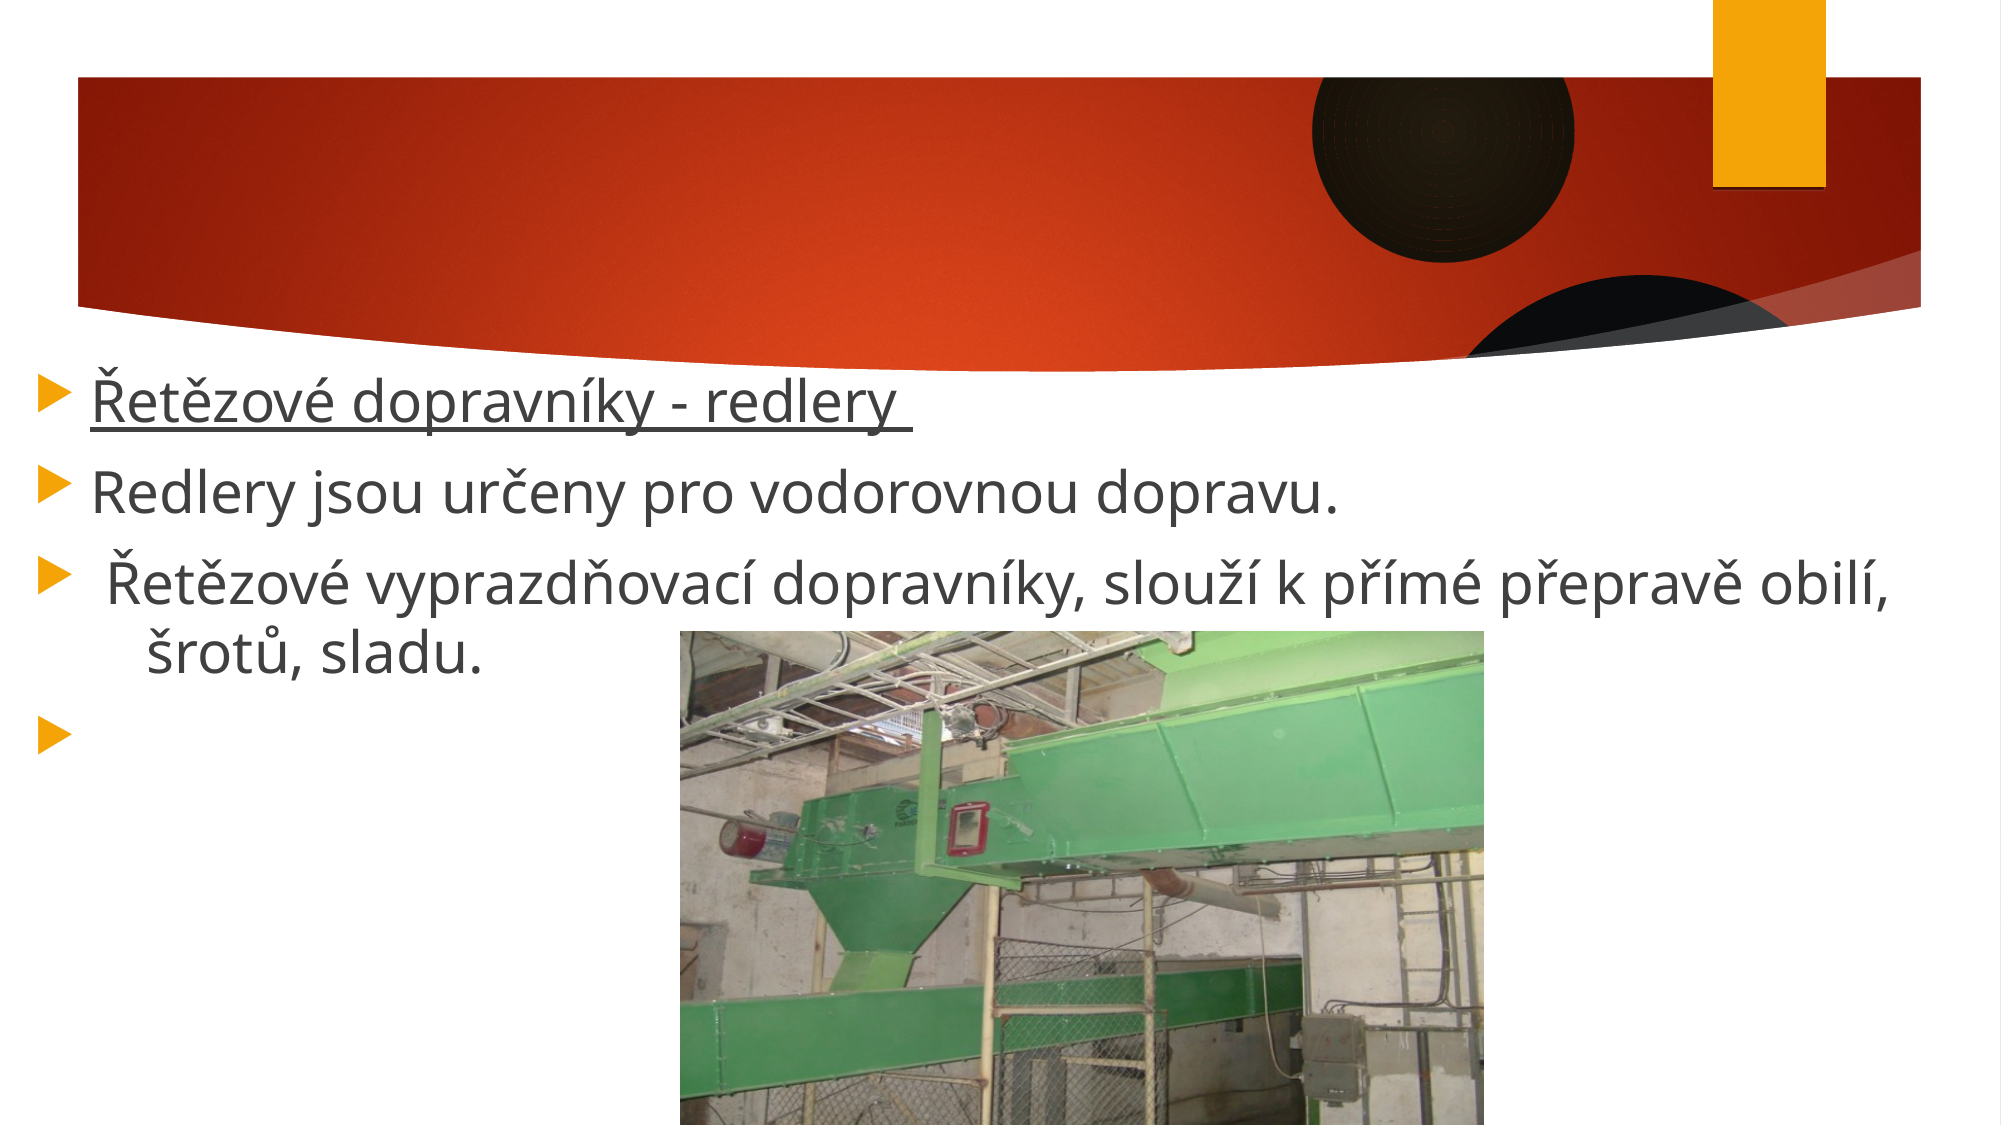

#
Řetězové dopravníky - redlery
Redlery jsou určeny pro vodorovnou dopravu.
 Řetězové vyprazdňovací dopravníky, slouží k přímé přepravě obilí, šrotů, sladu.